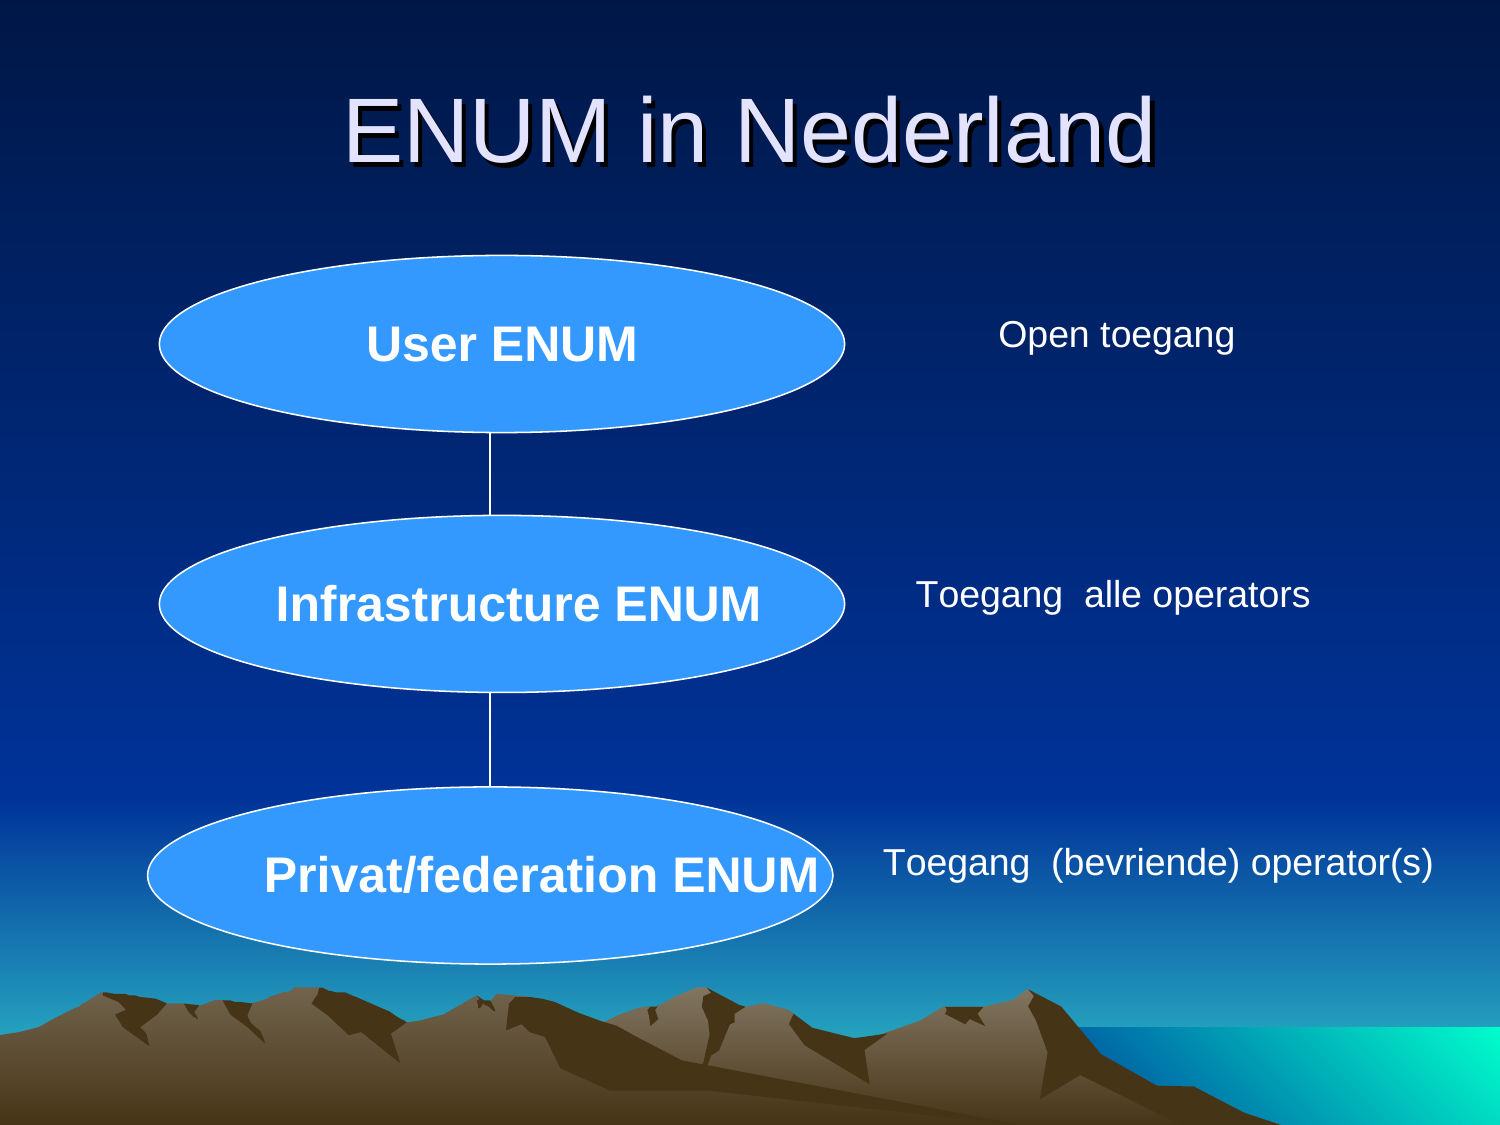

# ENUM in Nederland
User ENUM
Open toegang
Infrastructure ENUM
Toegang alle operators
Privat/federation ENUM
Toegang (bevriende) operator(s)